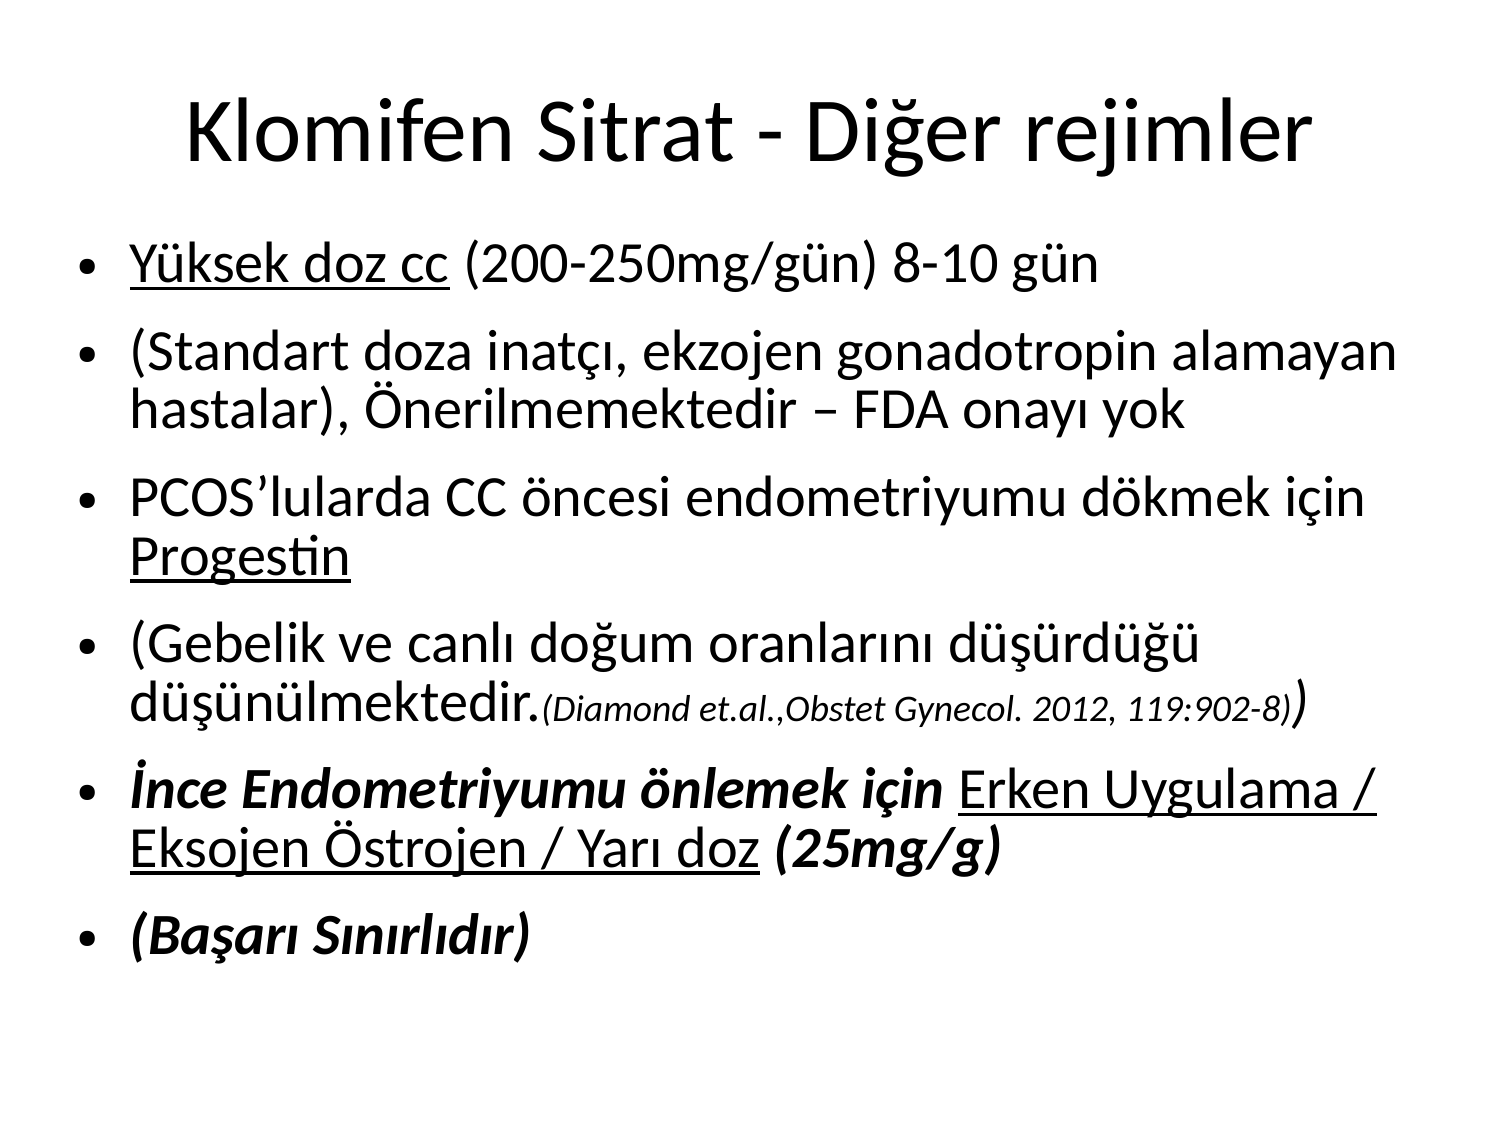

# Klomifen Sitrat - Diğer rejimler
Yüksek doz cc (200-250mg/gün) 8-10 gün
(Standart doza inatçı, ekzojen gonadotropin alamayan hastalar), Önerilmemektedir – FDA onayı yok
PCOS’lularda CC öncesi endometriyumu dökmek için Progestin
(Gebelik ve canlı doğum oranlarını düşürdüğü düşünülmektedir.(Diamond et.al.,Obstet Gynecol. 2012, 119:902-8))
İnce Endometriyumu önlemek için Erken Uygulama / Eksojen Östrojen / Yarı doz (25mg/g)
(Başarı Sınırlıdır)